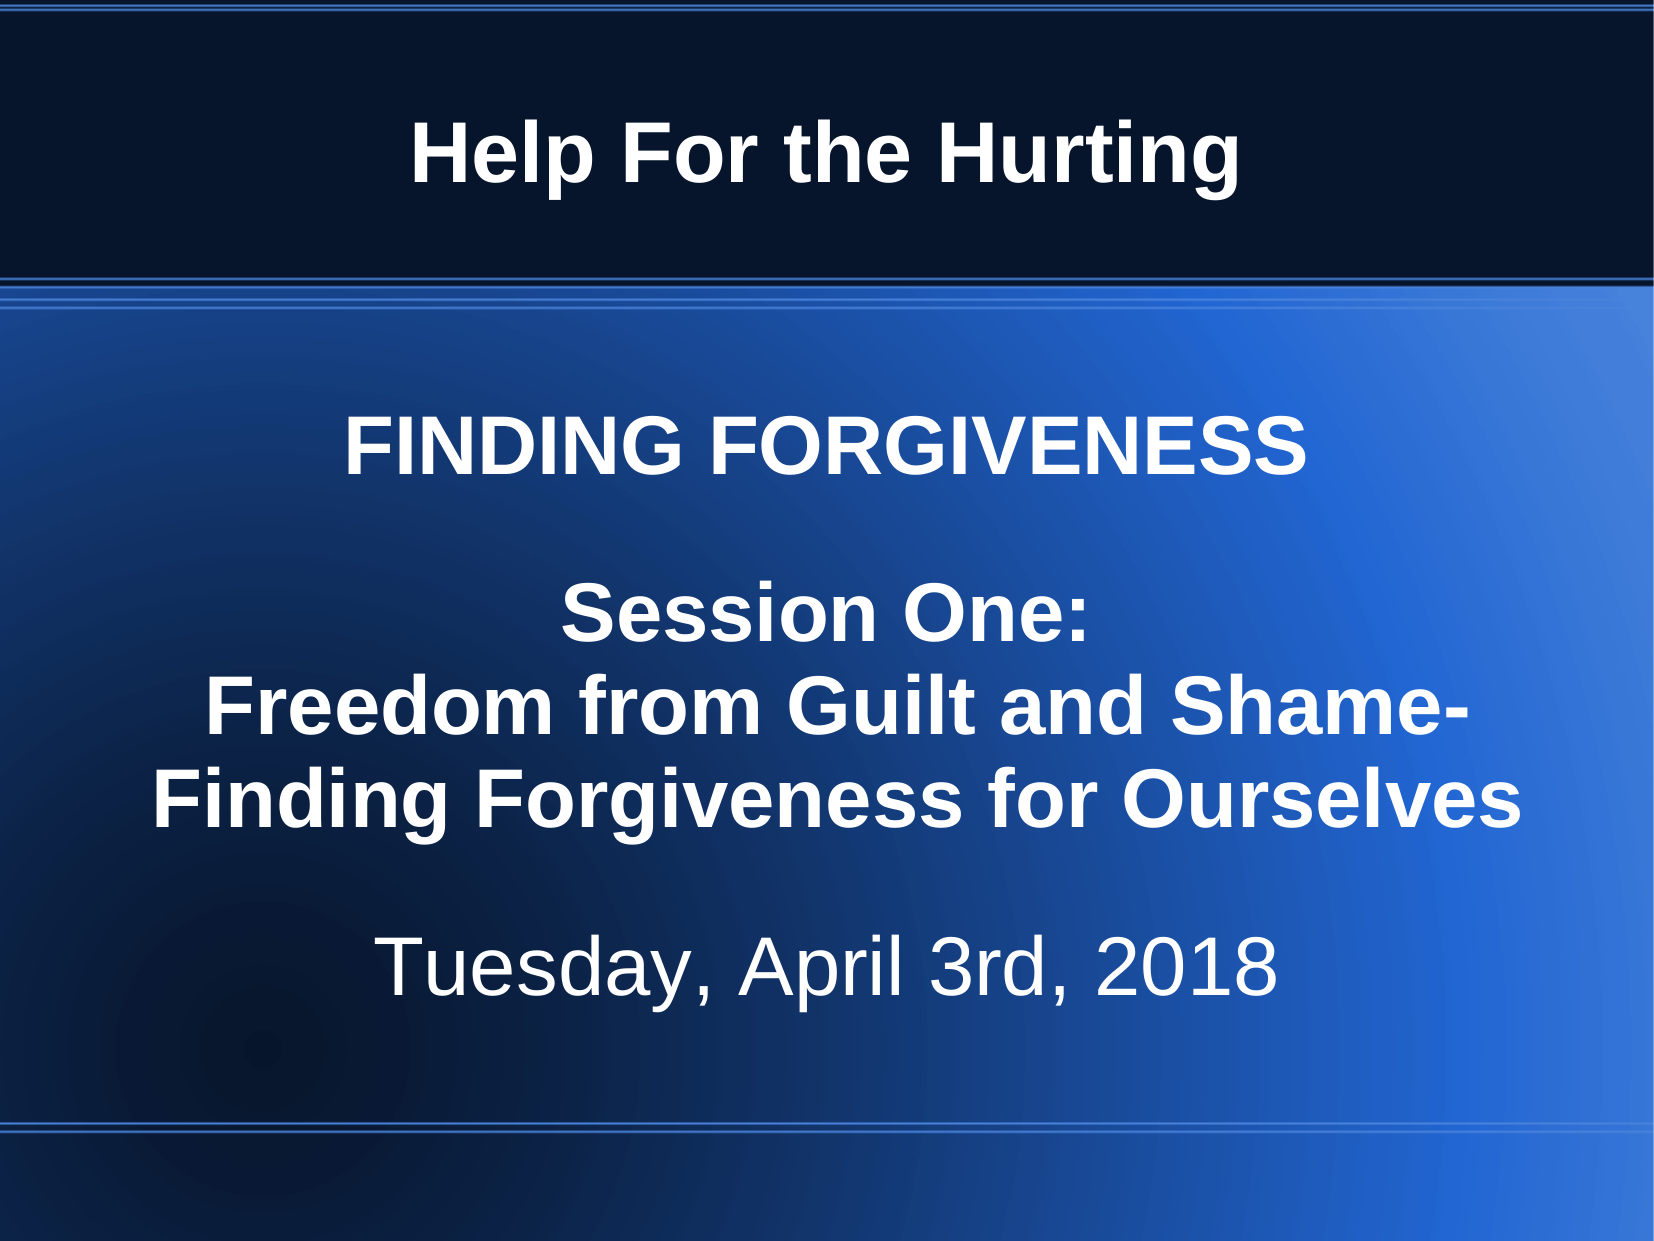

# Help For the Hurting
FINDING FORGIVENESS
Session One:
 Freedom from Guilt and Shame-
 Finding Forgiveness for Ourselves
Tuesday, April 3rd, 2018